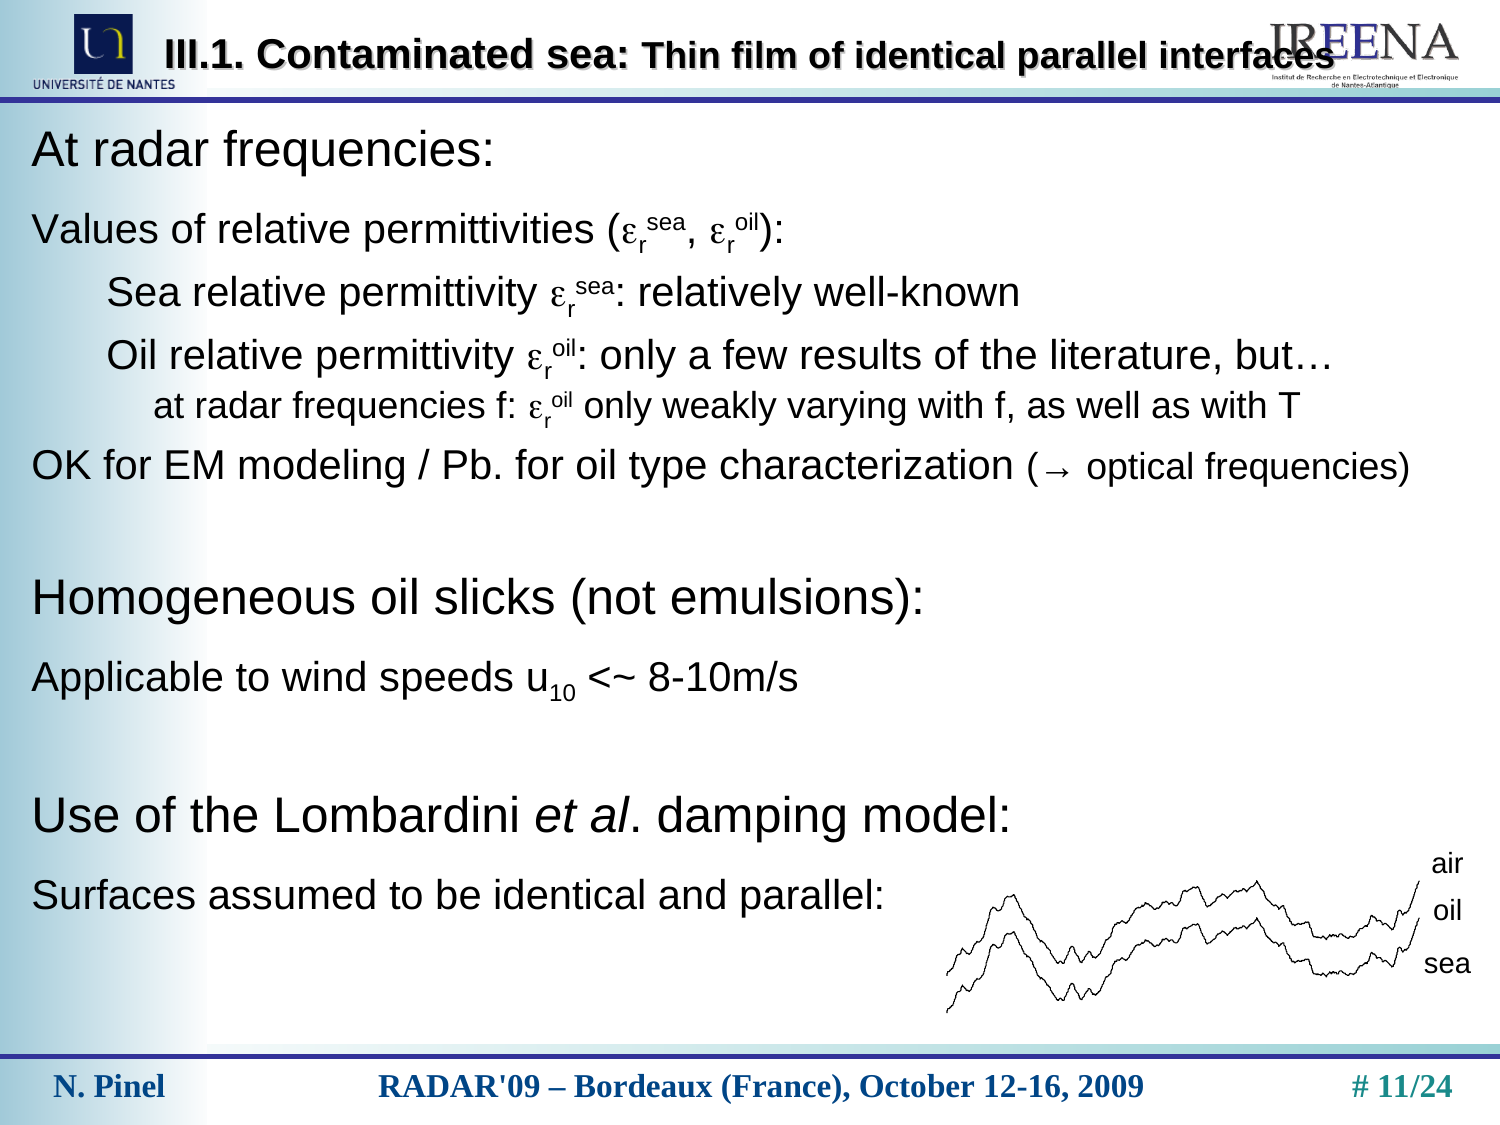

III.1. Contaminated sea: Thin film of identical parallel interfaces
# At radar frequencies:
Values of relative permittivities (rsea, roil):
Sea relative permittivity rsea: relatively well-known
Oil relative permittivity roil: only a few results of the literature, but…
at radar frequencies f: roil only weakly varying with f, as well as with T
OK for EM modeling / Pb. for oil type characterization (→ optical frequencies)
Homogeneous oil slicks (not emulsions):
Applicable to wind speeds u10 <~ 8-10m/s
Use of the Lombardini et al. damping model:
Surfaces assumed to be identical and parallel:
air
oil
sea